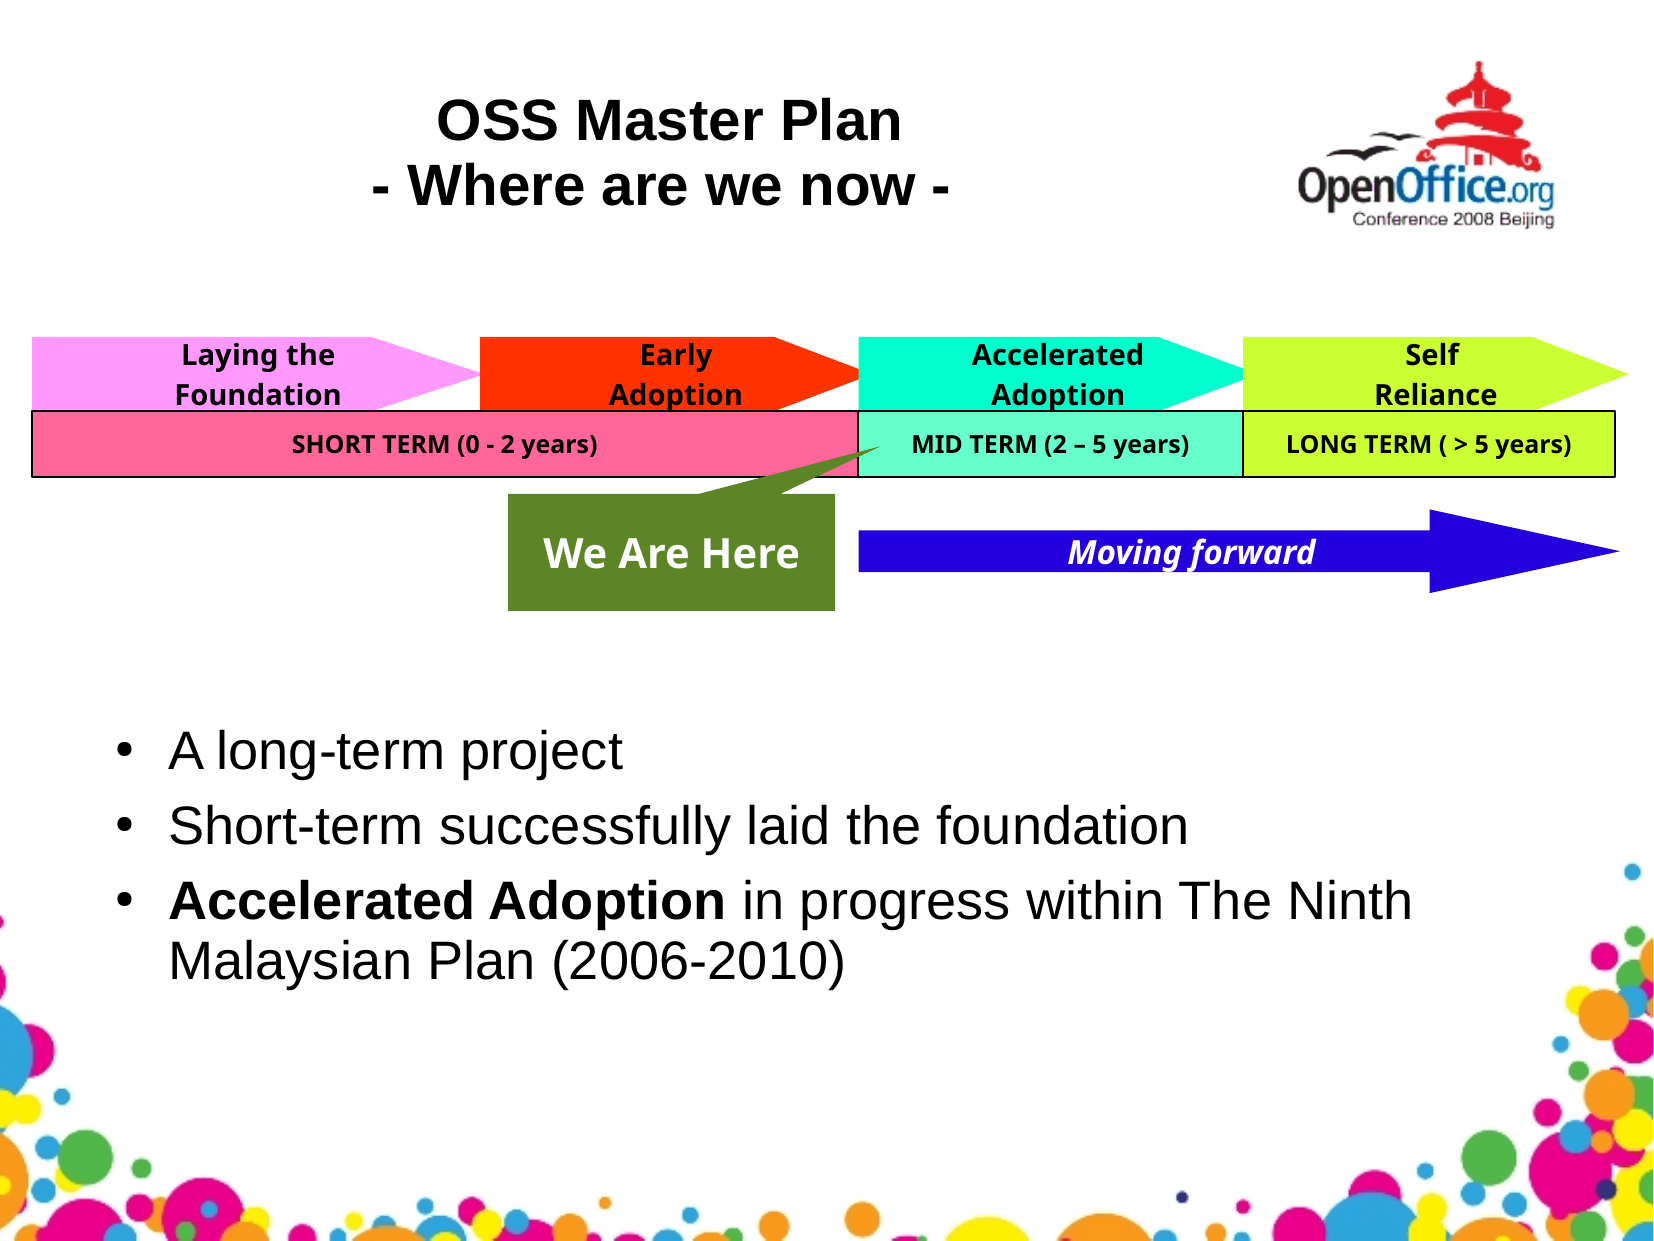

# OSS Master Plan - Where are we now -
Accelerated
Adoption
Laying the
Foundation
Early
Adoption
Self
Reliance
SHORT TERM (0 - 2 years)
MID TERM (2 – 5 years)
LONG TERM ( > 5 years)
We Are Here
Moving forward
A long-term project
Short-term successfully laid the foundation
Accelerated Adoption in progress within The Ninth Malaysian Plan (2006-2010)